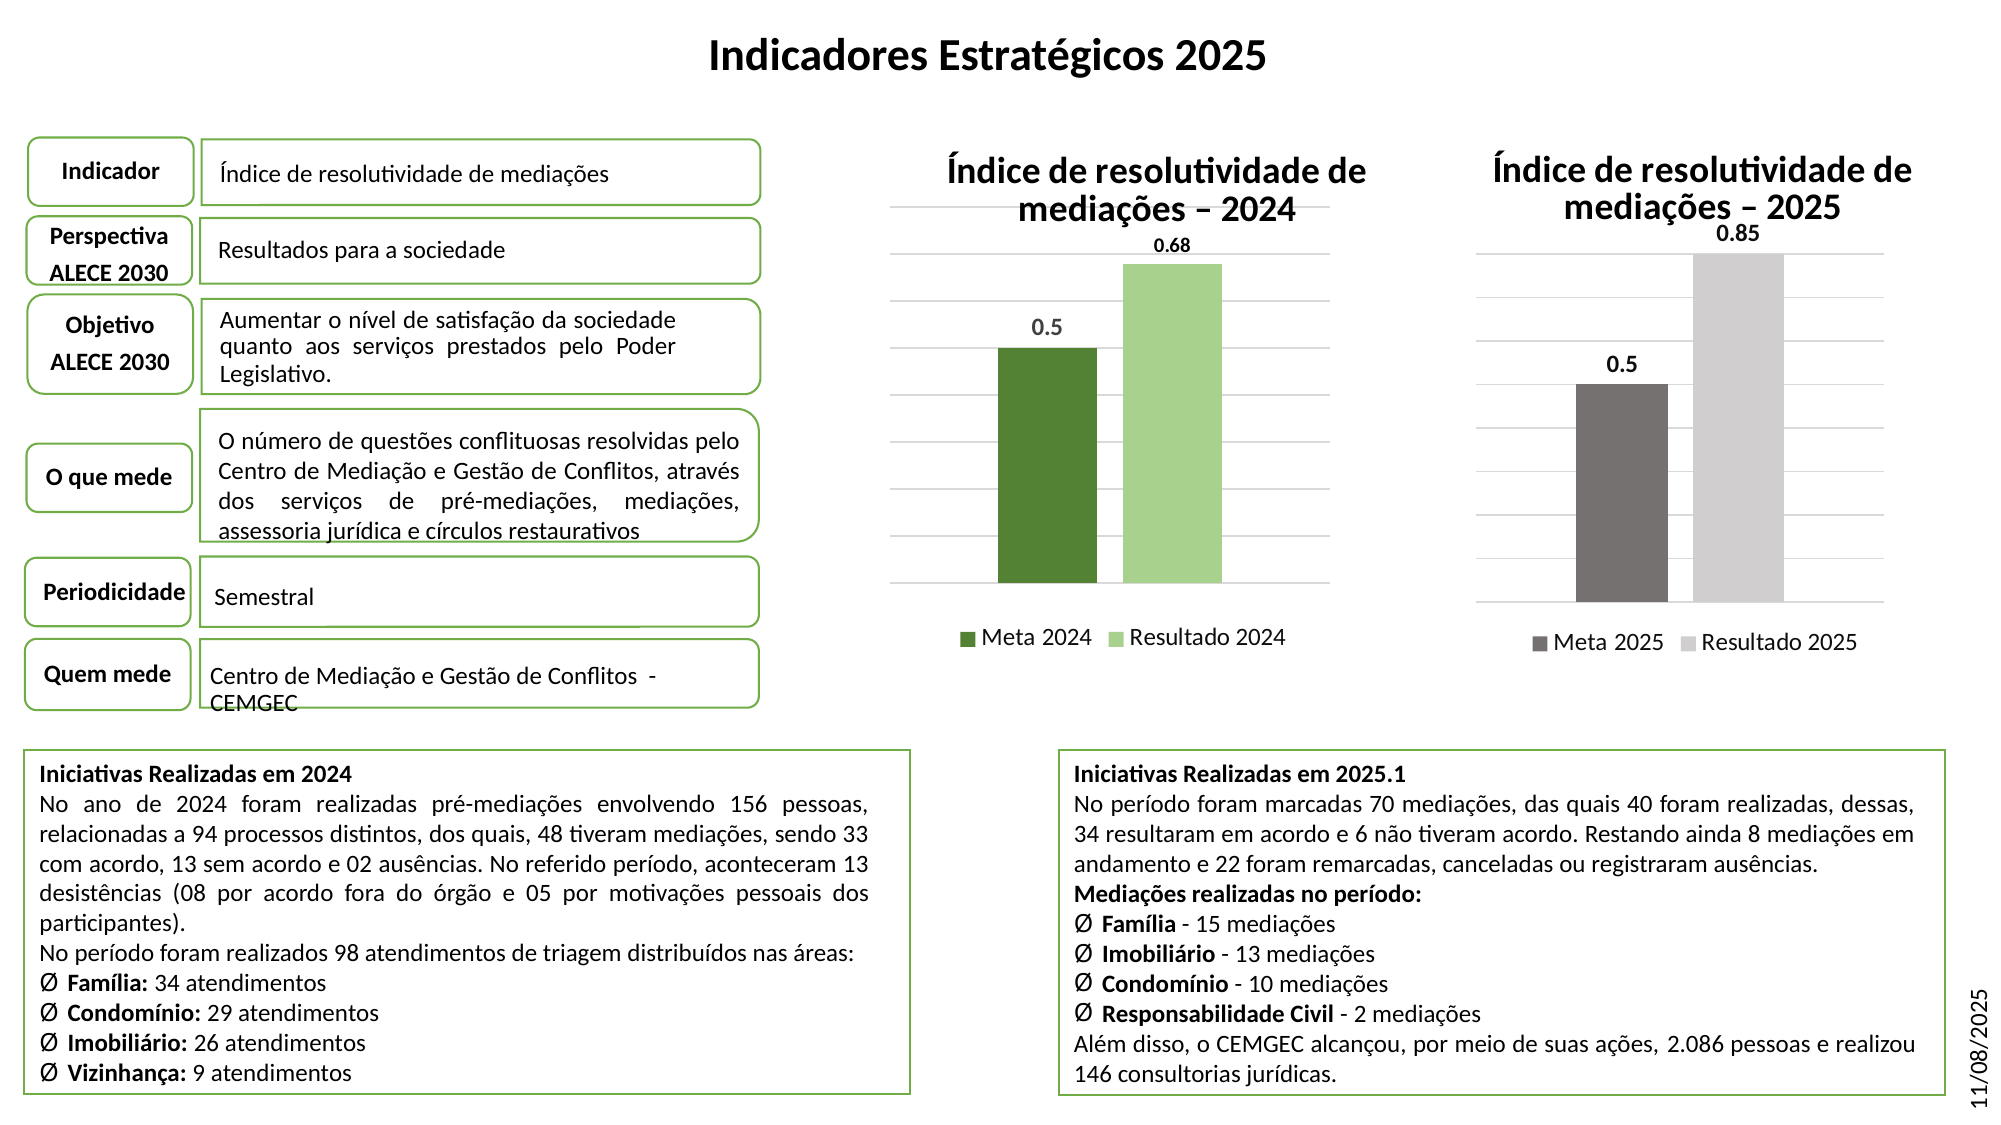

# Indicadores Estratégicos 2025
Indicador
### Chart: Índice de resolutividade de mediações – 2024
| Category | Meta 2024 | Resultado 2024 |
|---|---|---|
| Índice de resolutividade de mediações | 0.5 | 0.68 |
Índice de resolutividade de mediações
### Chart: Índice de resolutividade de mediações – 2025
| Category | Meta 2025 | Resultado 2025 |
|---|---|---|
| Índice de resolutividade de mediações | 0.5 | 0.85 |
Perspectiva
ALECE 2030
Resultados para a sociedade
Objetivo
ALECE 2030
Aumentar o nível de satisfação da sociedade quanto aos serviços prestados pelo Poder Legislativo.
O número de questões conflituosas resolvidas pelo Centro de Mediação e Gestão de Conflitos, através dos serviços de pré-mediações, mediações, assessoria jurídica e círculos restaurativos
O que mede
Semestral
Periodicidade
Quem mede
Centro de Mediação e Gestão de Conflitos - CEMGEC
Iniciativas Realizadas em 2024
No ano de 2024 foram realizadas pré-mediações envolvendo 156 pessoas, relacionadas a 94 processos distintos, dos quais, 48 tiveram mediações, sendo 33 com acordo, 13 sem acordo e 02 ausências. No referido período, aconteceram 13 desistências (08 por acordo fora do órgão e 05 por motivações pessoais dos participantes).
No período foram realizados 98 atendimentos de triagem distribuídos nas áreas:
Família: 34 atendimentos
Condomínio: 29 atendimentos
Imobiliário: 26 atendimentos
Vizinhança: 9 atendimentos
Iniciativas Realizadas em 2025.1
No período foram marcadas 70 mediações, das quais 40 foram realizadas, dessas, 34 resultaram em acordo e 6 não tiveram acordo. Restando ainda 8 mediações em andamento e 22 foram remarcadas, canceladas ou registraram ausências.
Mediações realizadas no período:
Família - 15 mediações
Imobiliário - 13 mediações
Condomínio - 10 mediações
Responsabilidade Civil - 2 mediações
Além disso, o CEMGEC alcançou, por meio de suas ações, 2.086 pessoas e realizou 146 consultorias jurídicas.
11/08/2025